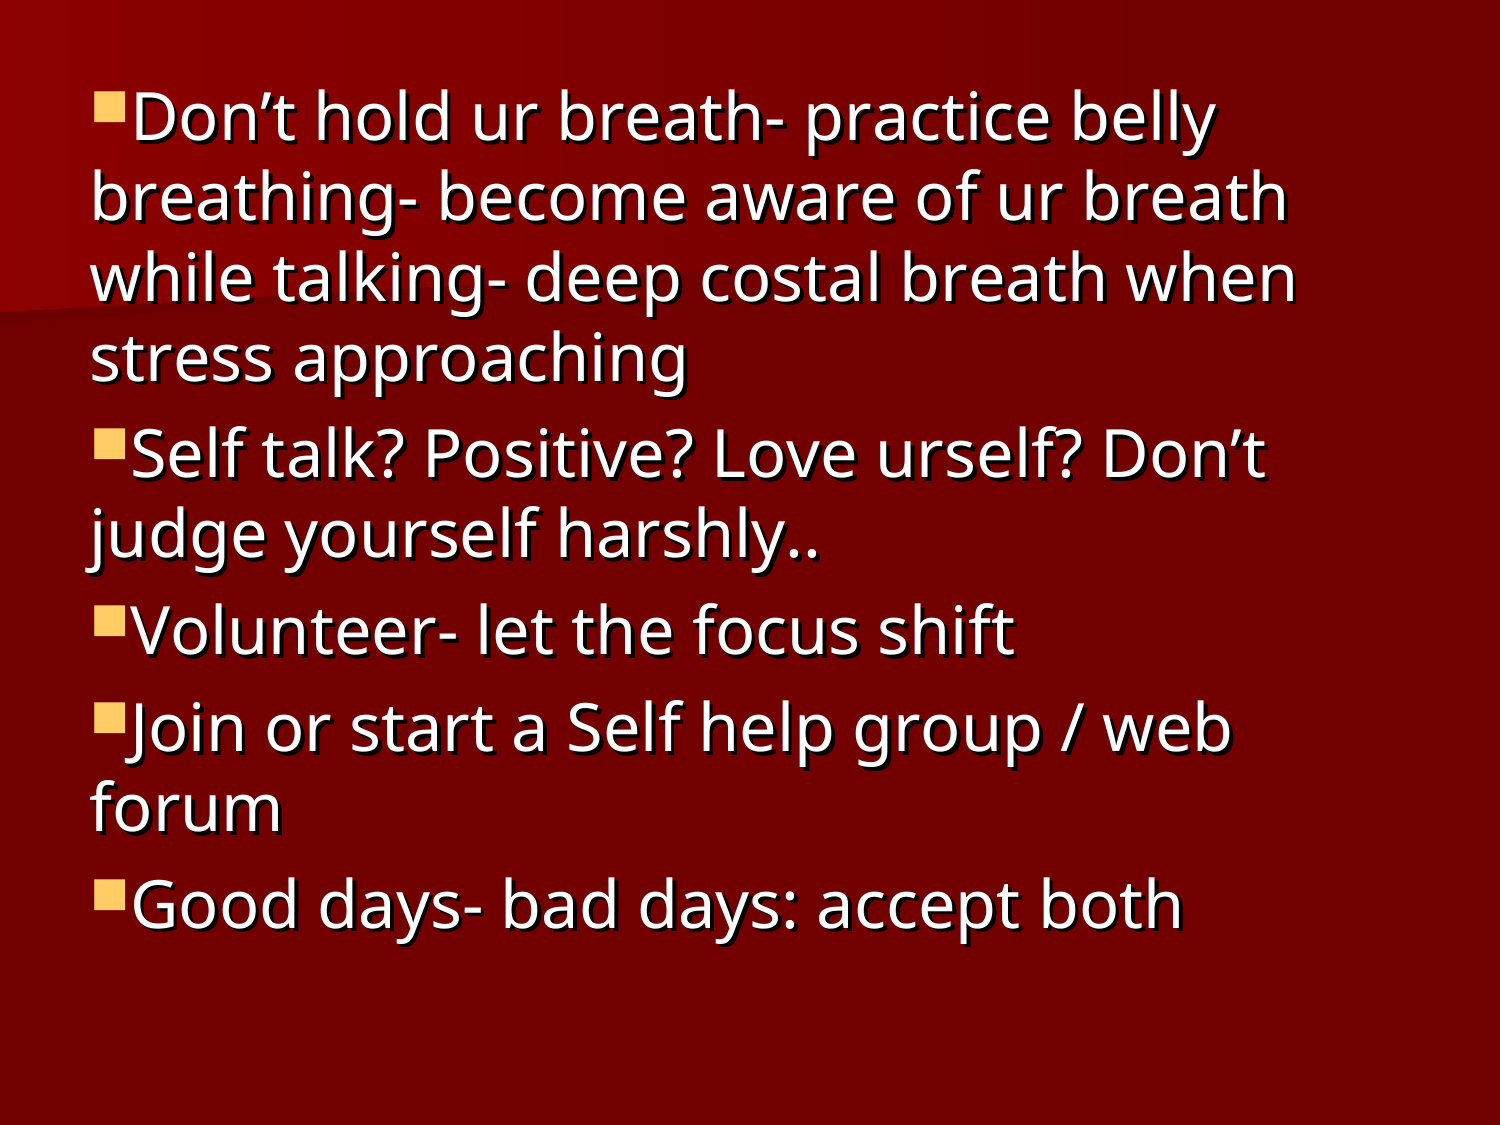

# Don’t hold ur breath- practice belly breathing- become aware of ur breath while talking- deep costal breath when stress approaching
Self talk? Positive? Love urself? Don’t judge yourself harshly..
Volunteer- let the focus shift
Join or start a Self help group / web forum
Good days- bad days: accept both